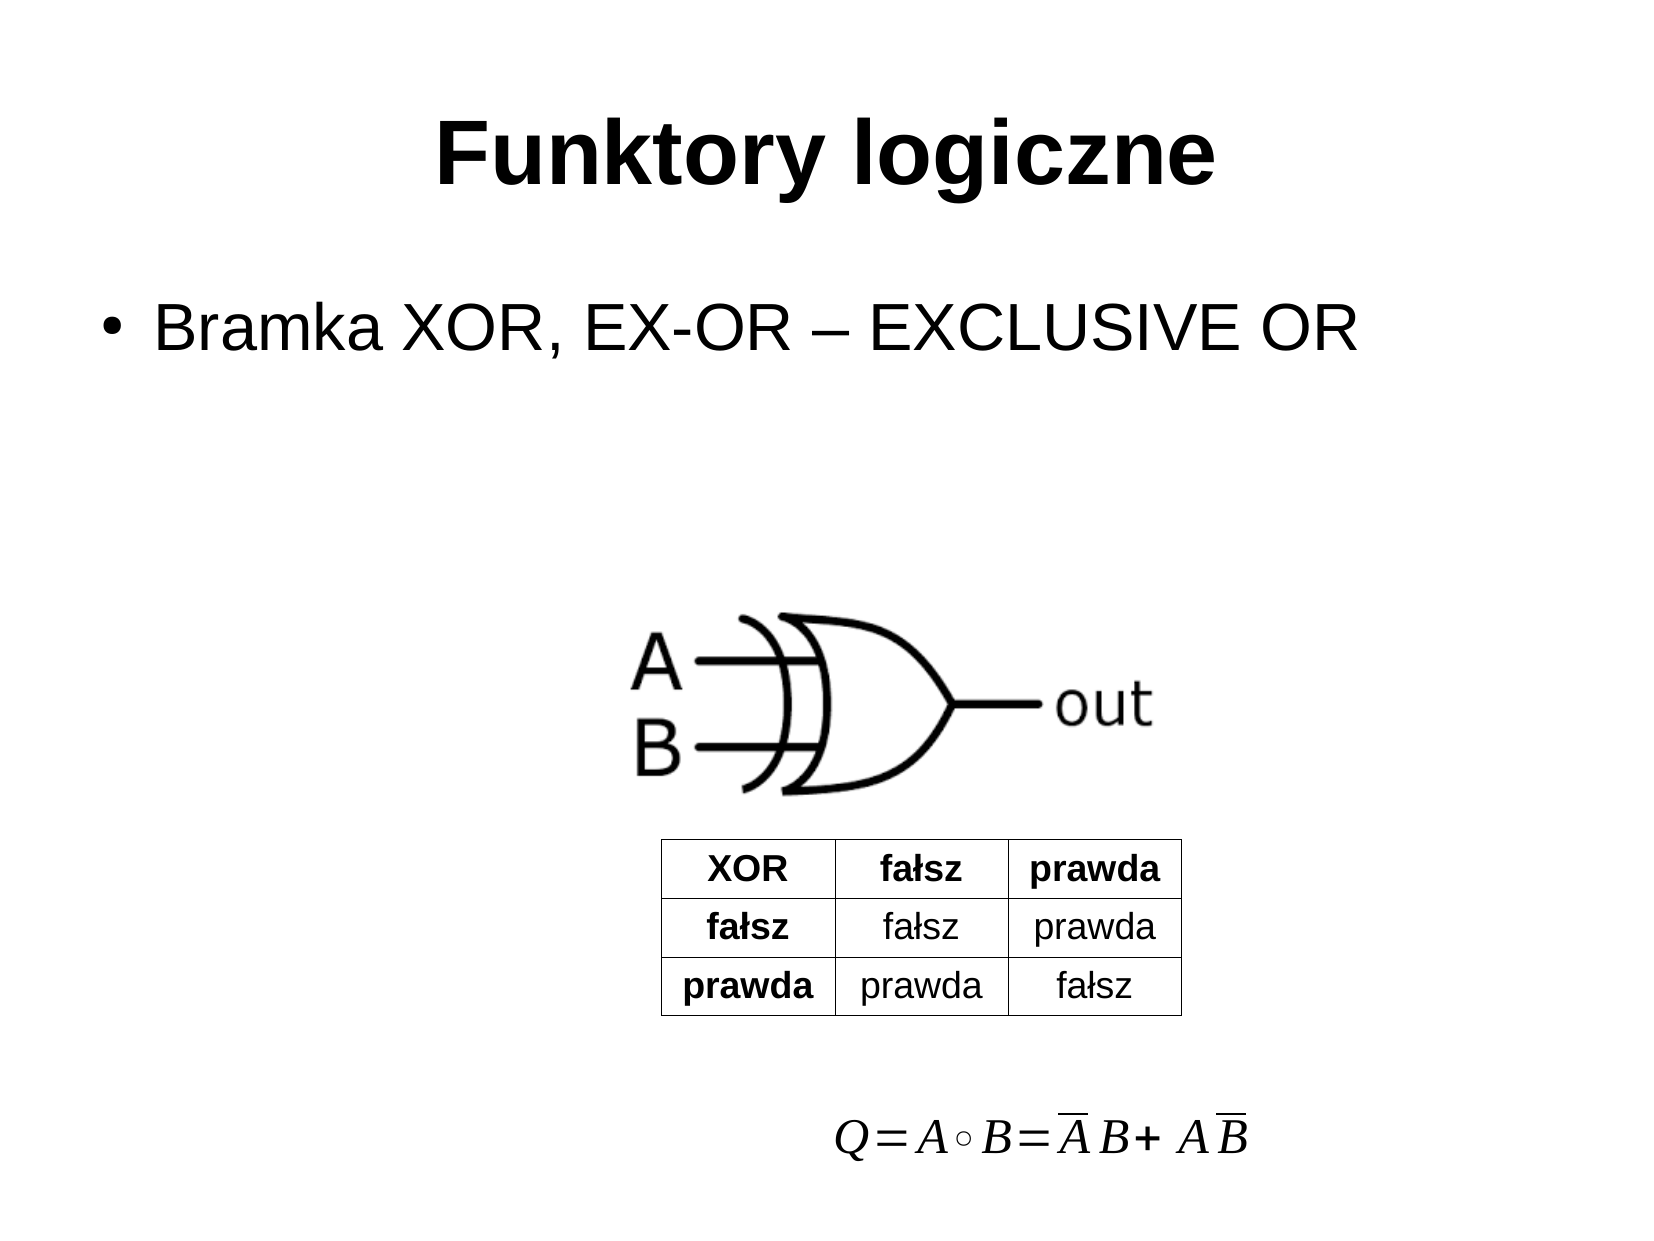

# Funktory logiczne
Bramka XOR, EX-OR – EXCLUSIVE OR
| XOR | fałsz | prawda |
| --- | --- | --- |
| fałsz | fałsz | prawda |
| prawda | prawda | fałsz |